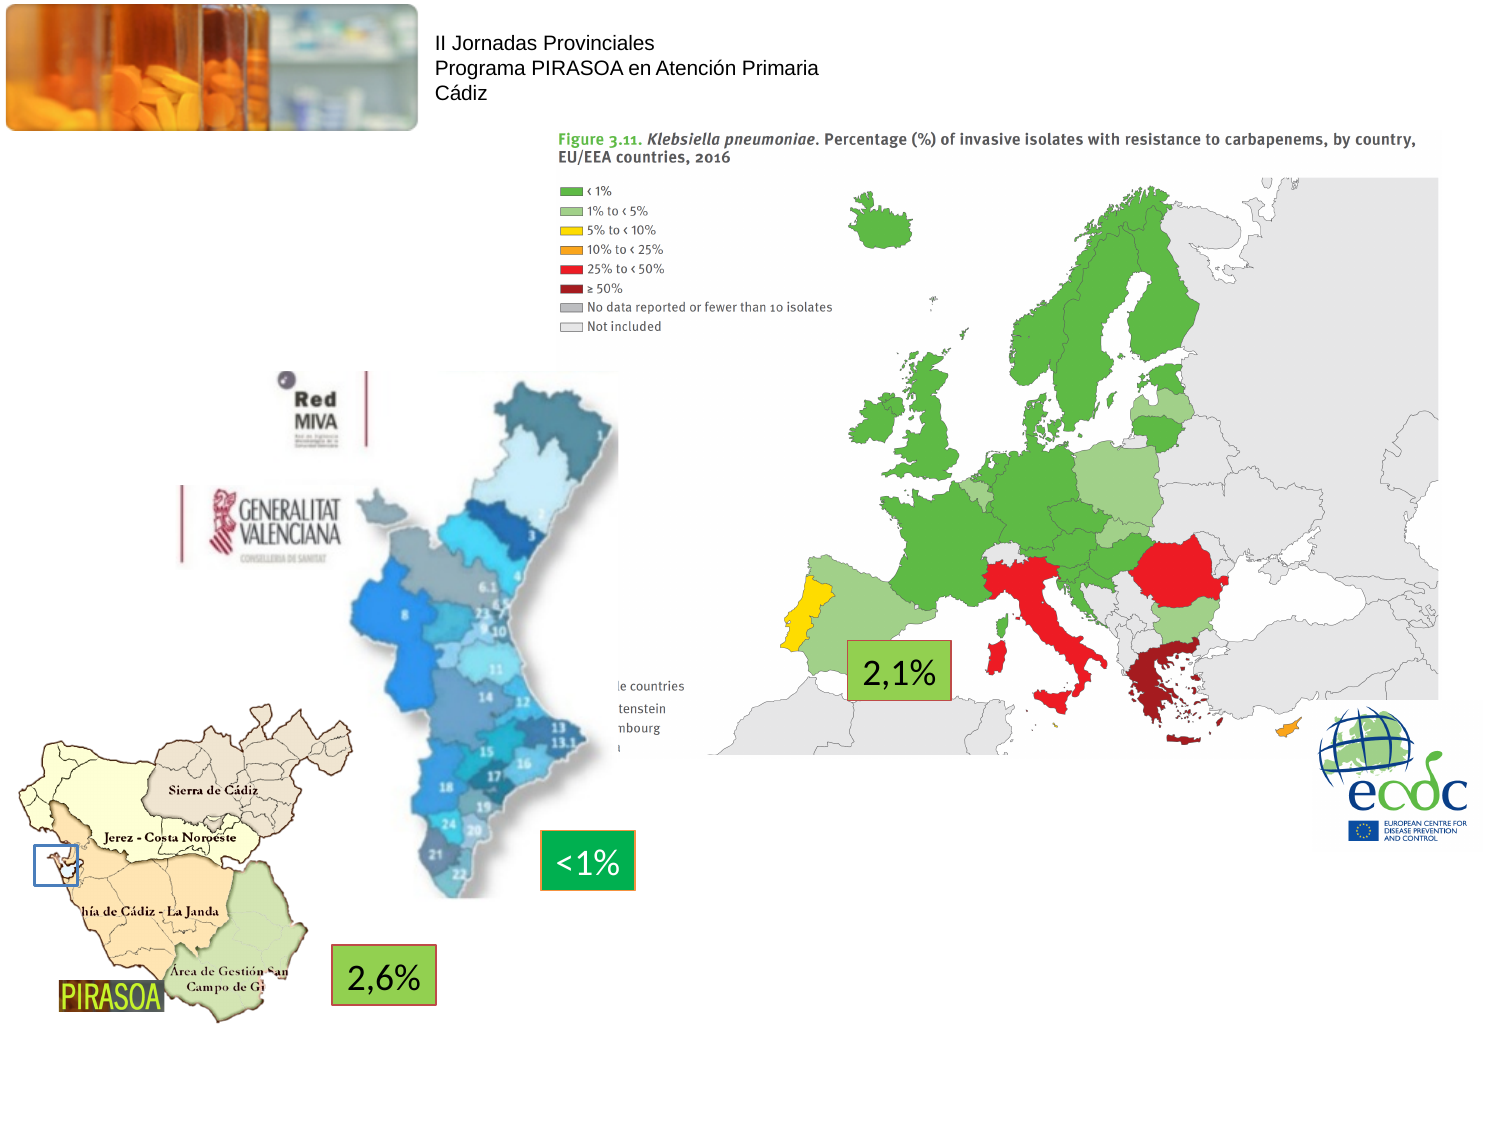

II Jornadas Provinciales
Programa PIRASOA en Atención Primaria Cádiz
2,1%
<1%
2,6%